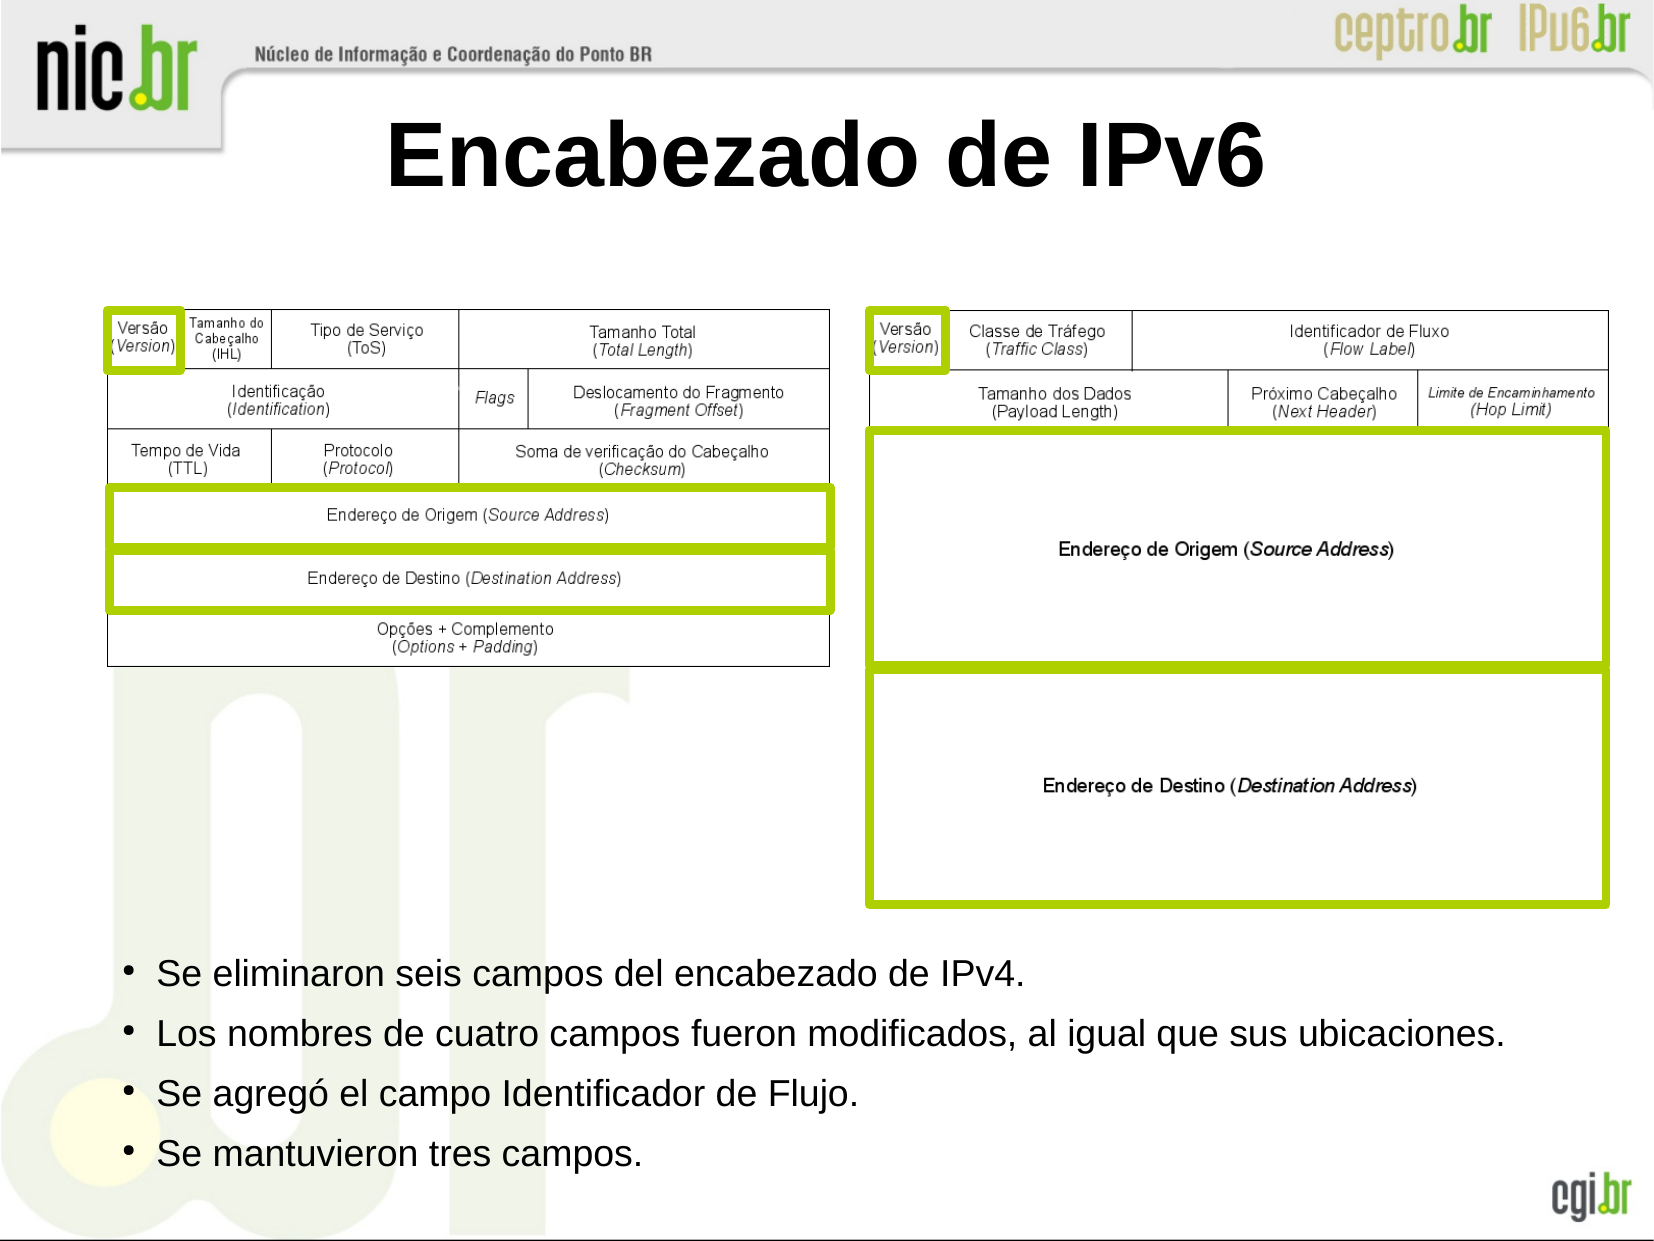

Encabezado de IPv6
 Se eliminaron seis campos del encabezado de IPv4.
 Los nombres de cuatro campos fueron modificados, al igual que sus ubicaciones.
 Se agregó el campo Identificador de Flujo.
 Se mantuvieron tres campos.